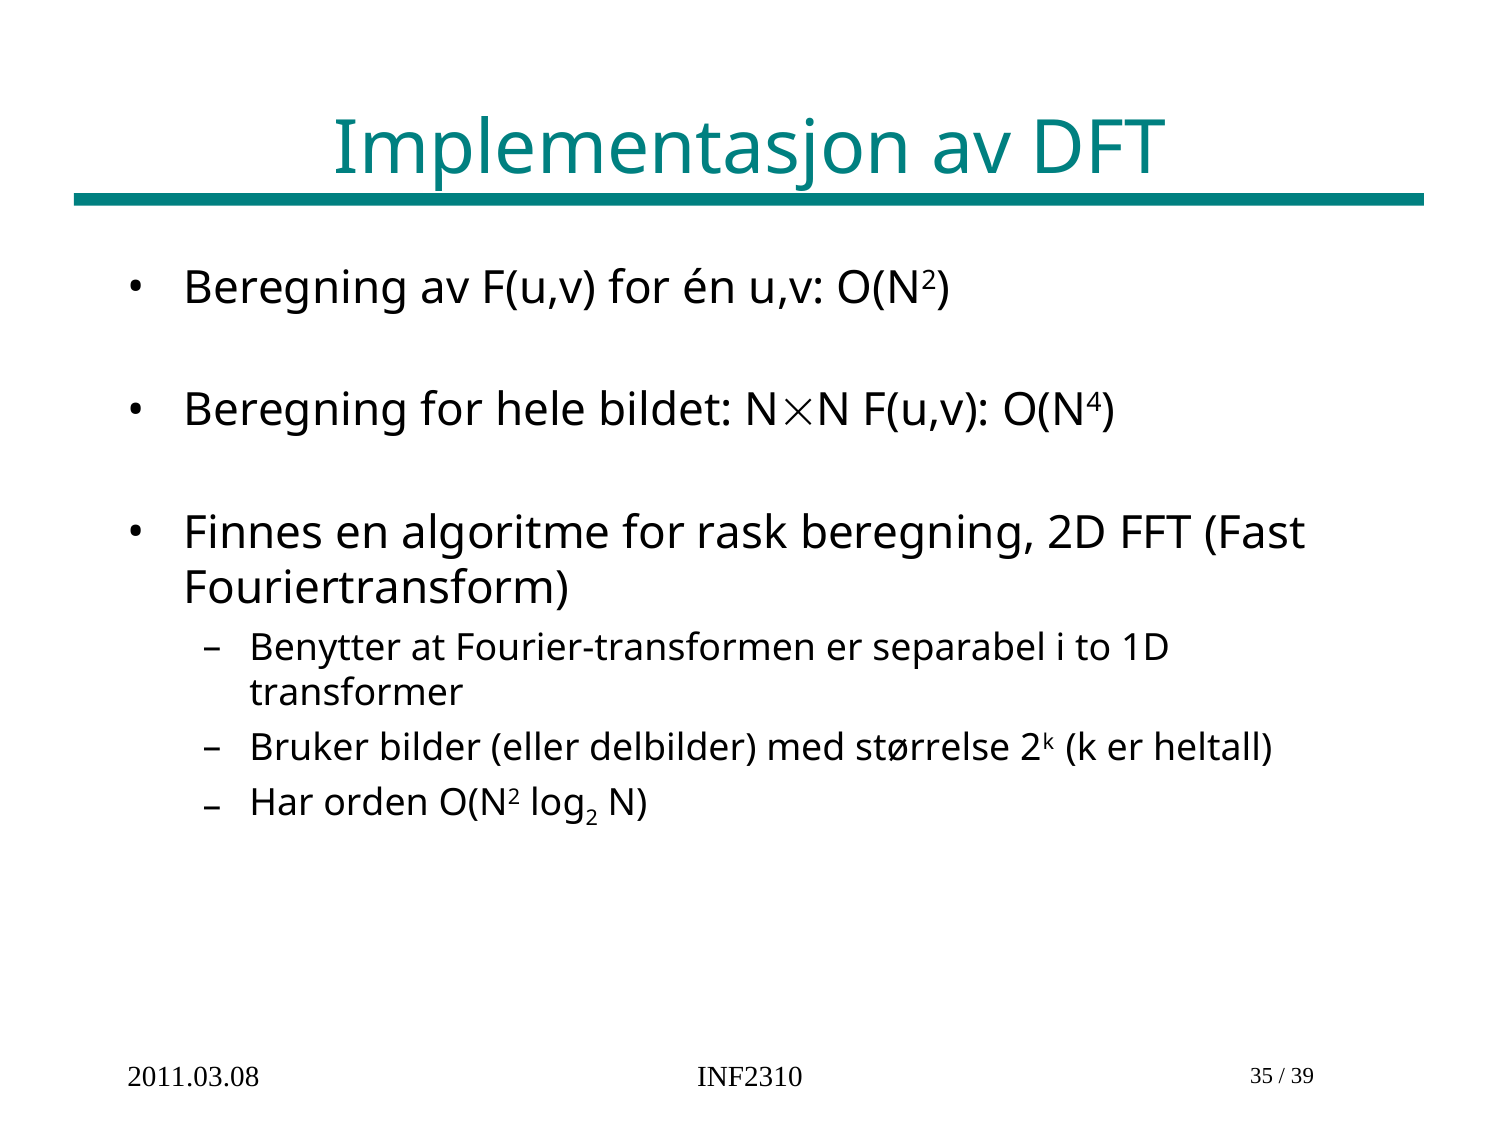

# Implementasjon av DFT
Beregning av F(u,v) for én u,v: O(N2)
Beregning for hele bildet: NN F(u,v): O(N4)
Finnes en algoritme for rask beregning, 2D FFT (Fast Fouriertransform)
Benytter at Fourier-transformen er separabel i to 1D transformer
Bruker bilder (eller delbilder) med størrelse 2k (k er heltall)
Har orden O(N2 log2 N)
2011.03.08XXX
INF2310